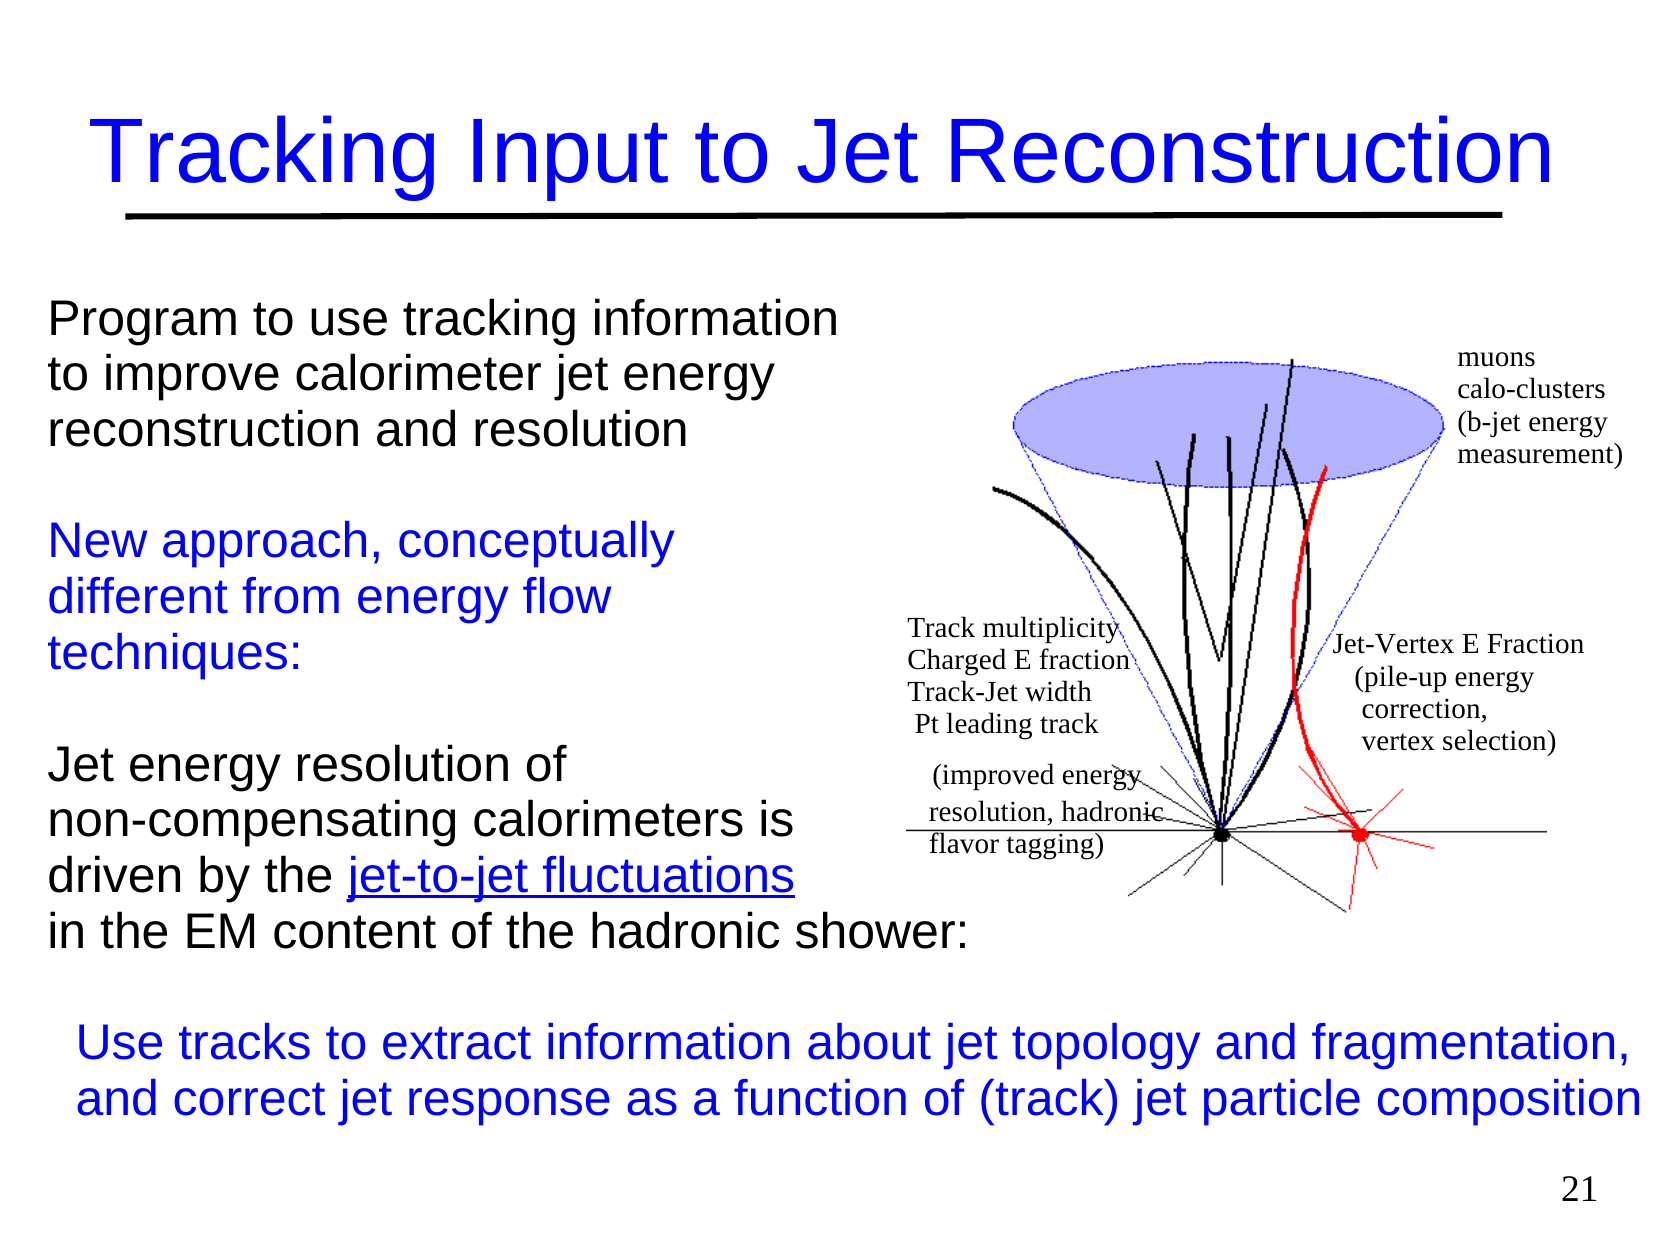

Tracking Input to Jet Reconstruction
Program to use tracking information
to improve calorimeter jet energy
reconstruction and resolution
New approach, conceptually
different from energy flow
techniques:
Jet energy resolution of
non-compensating calorimeters is
driven by the jet-to-jet fluctuations
in the EM content of the hadronic shower:
 Use tracks to extract information about jet topology and fragmentation,
 and correct jet response as a function of (track) jet particle composition
muons
calo-clusters
(b-jet energy
measurement)
Track multiplicity
Charged E fraction
Track-Jet width
 Pt leading track
 (improved energy
 resolution, hadronic
 flavor tagging)
Jet-Vertex E Fraction
 (pile-up energy
 correction,
 vertex selection)